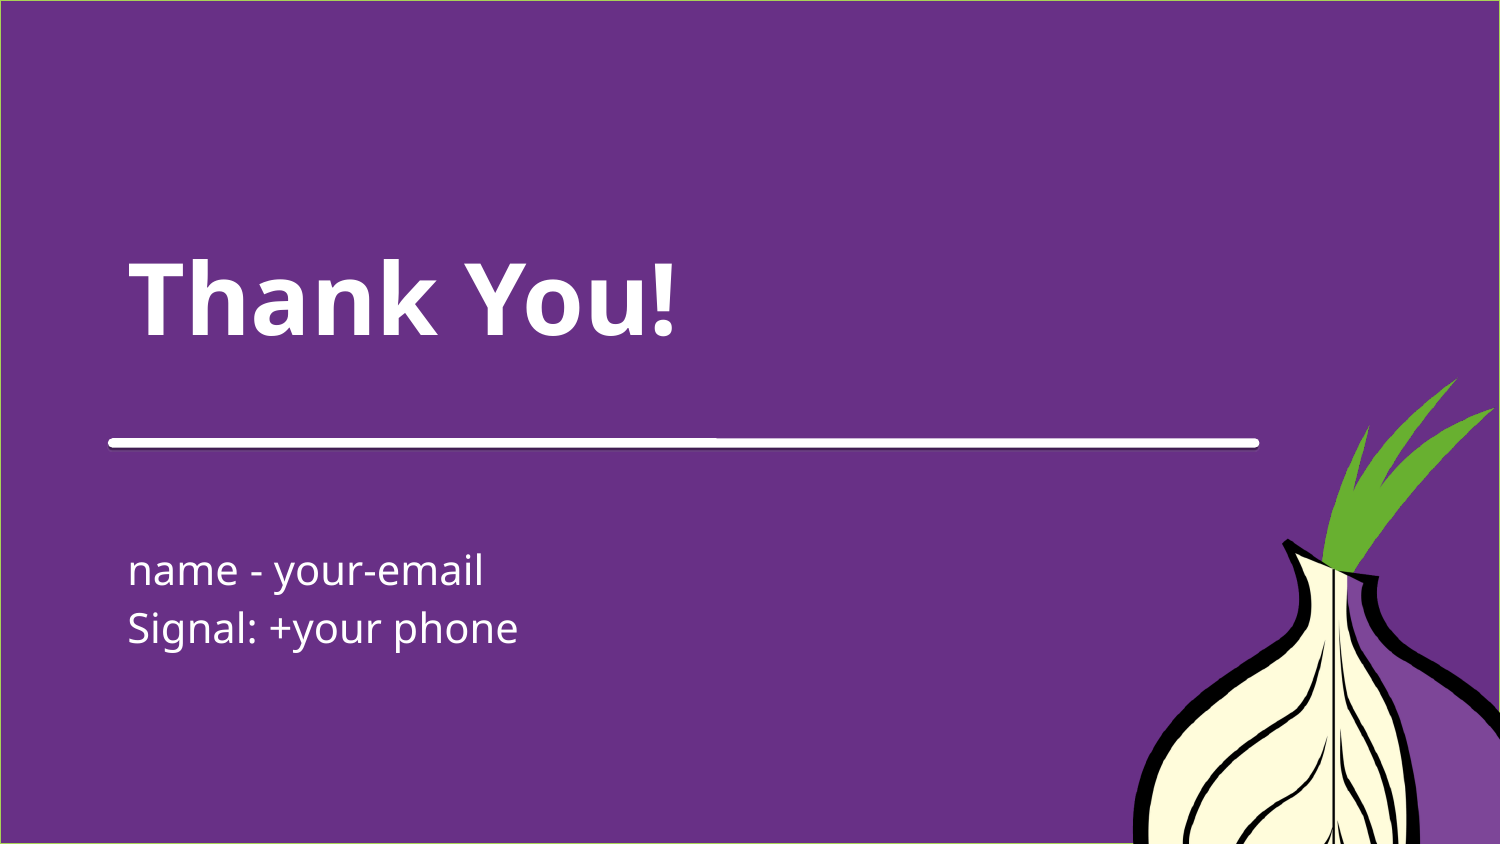

Thank You!
name - your-email
Signal: +your phone